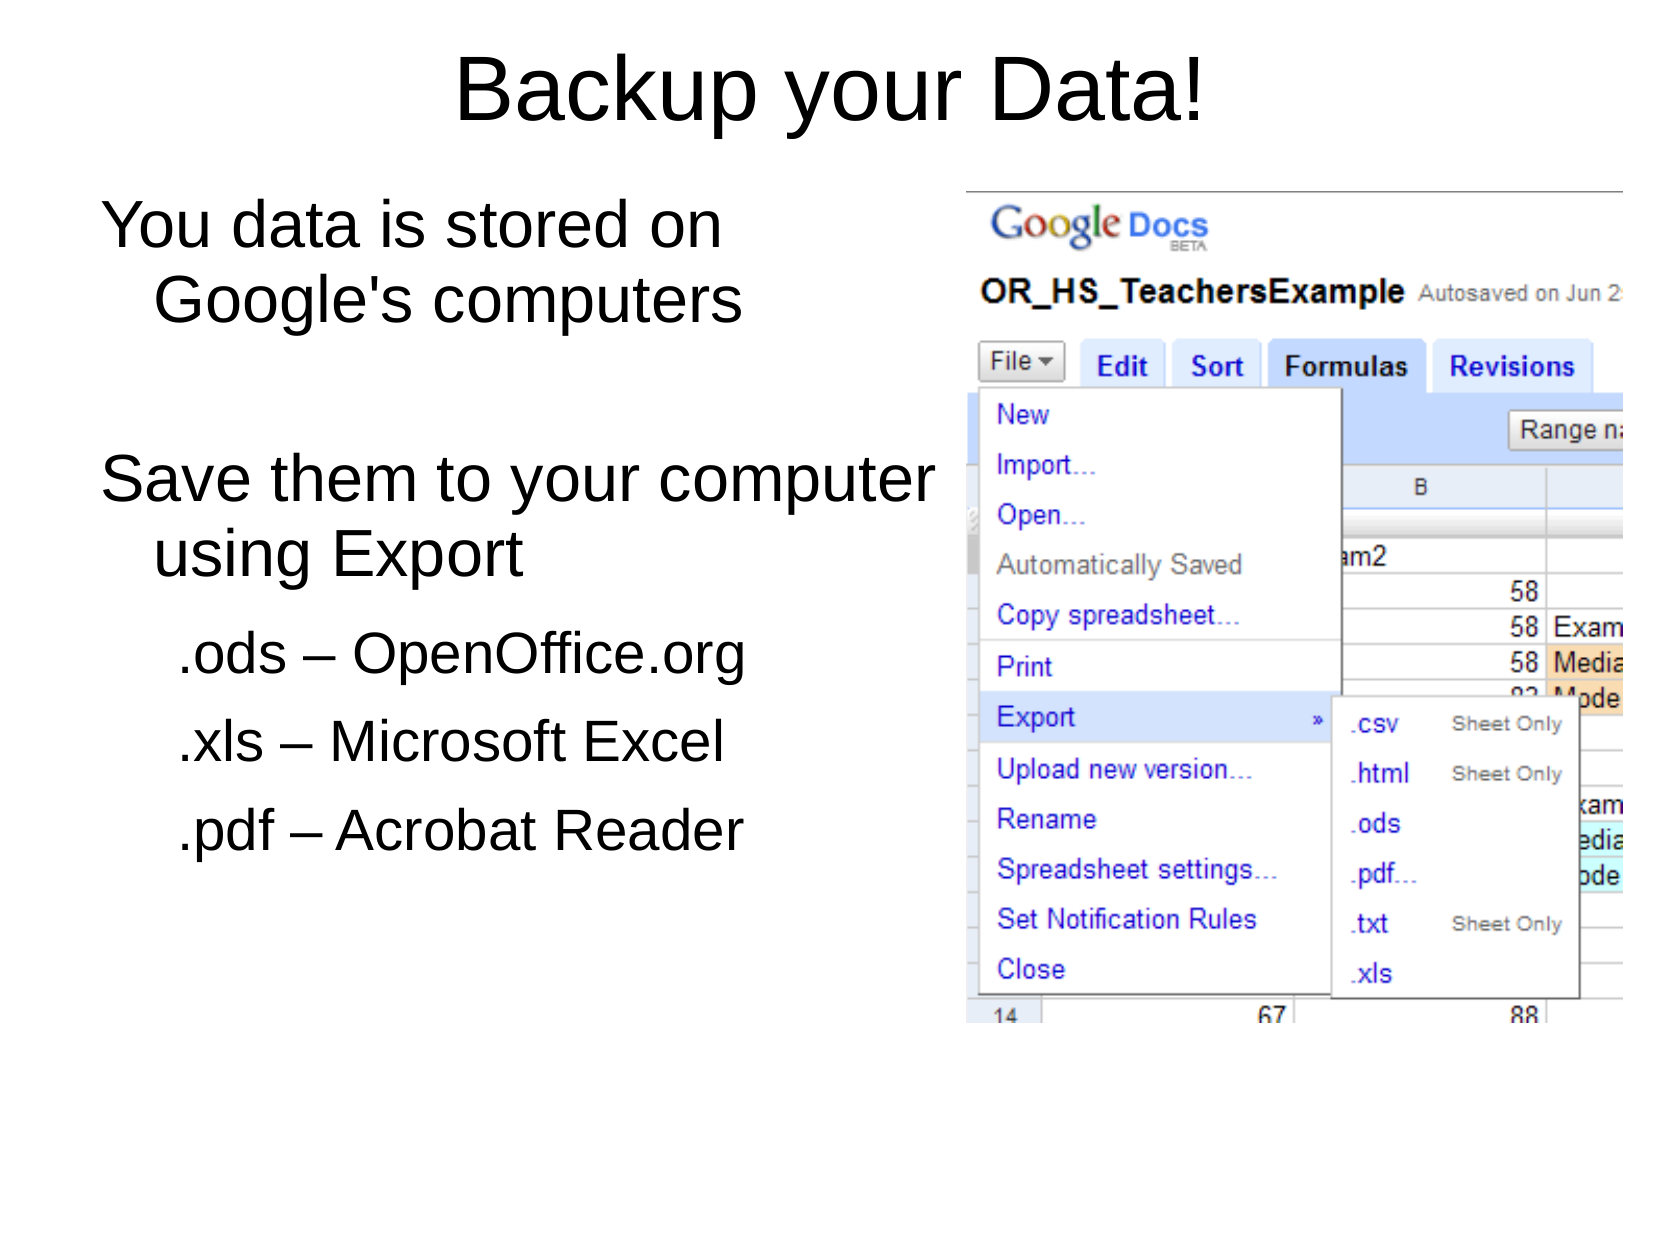

# Backup your Data!
You data is stored on Google's computers
Save them to your computer using Export
.ods – OpenOffice.org
.xls – Microsoft Excel
.pdf – Acrobat Reader